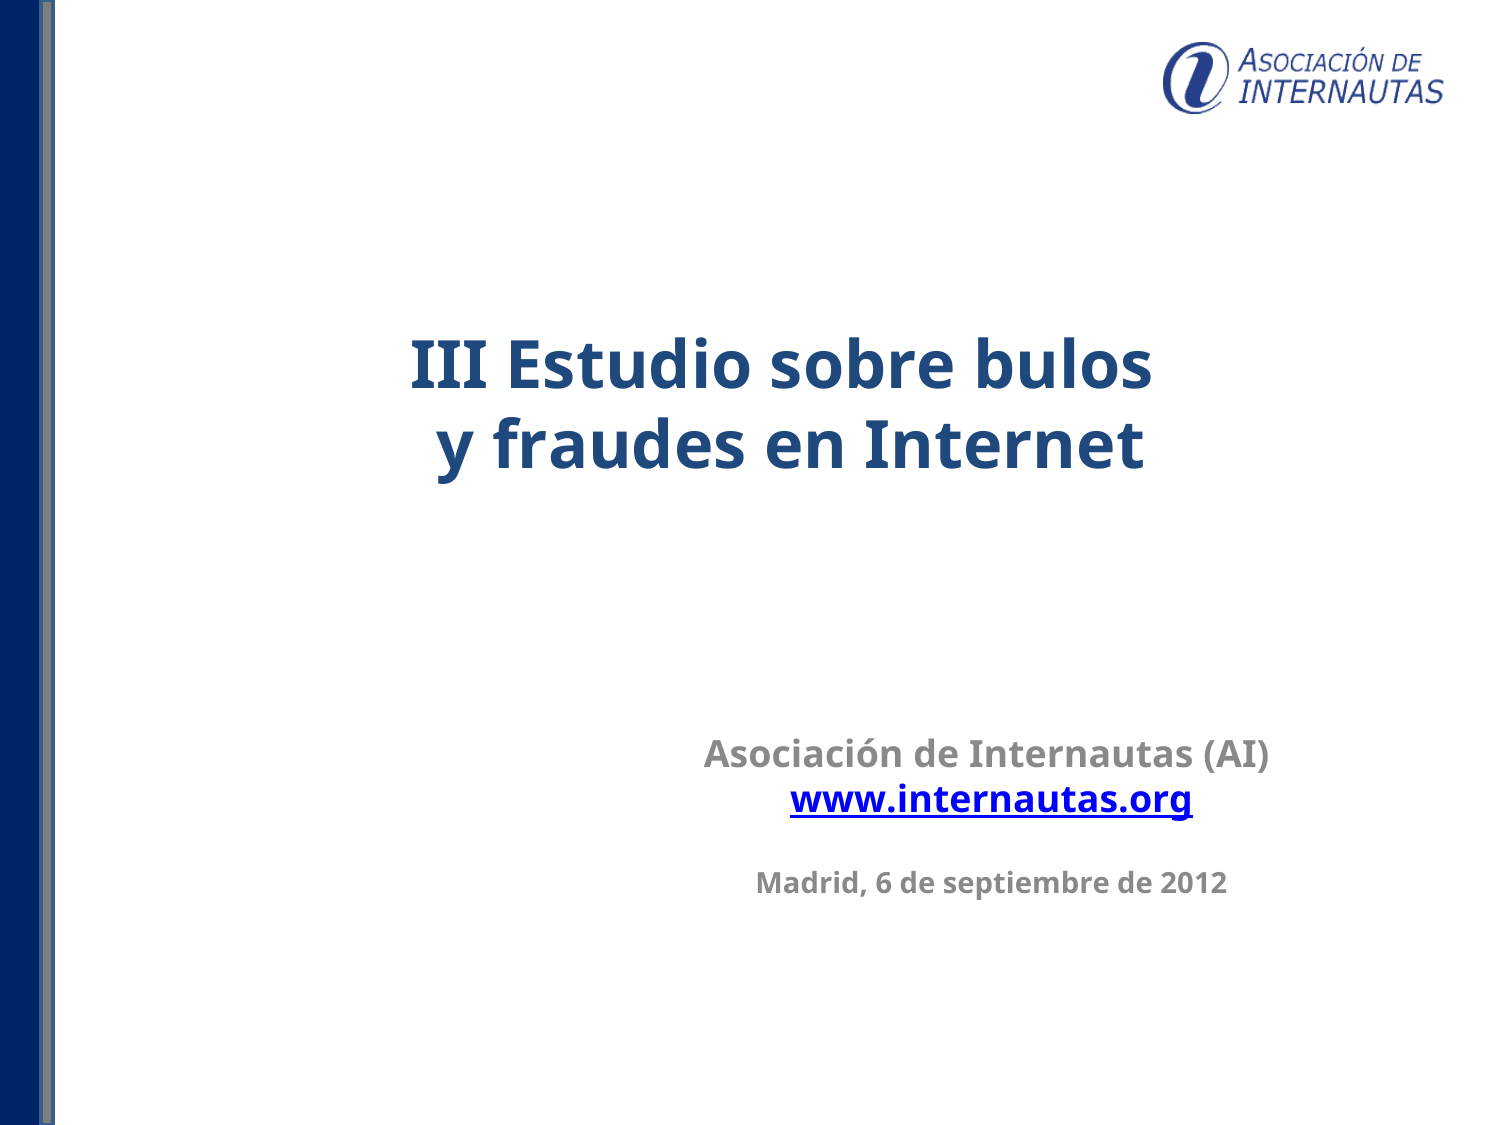

III Estudio sobre bulos
y fraudes en Internet
Asociación de Internautas (AI) www.internautas.org
Madrid, 6 de septiembre de 2012